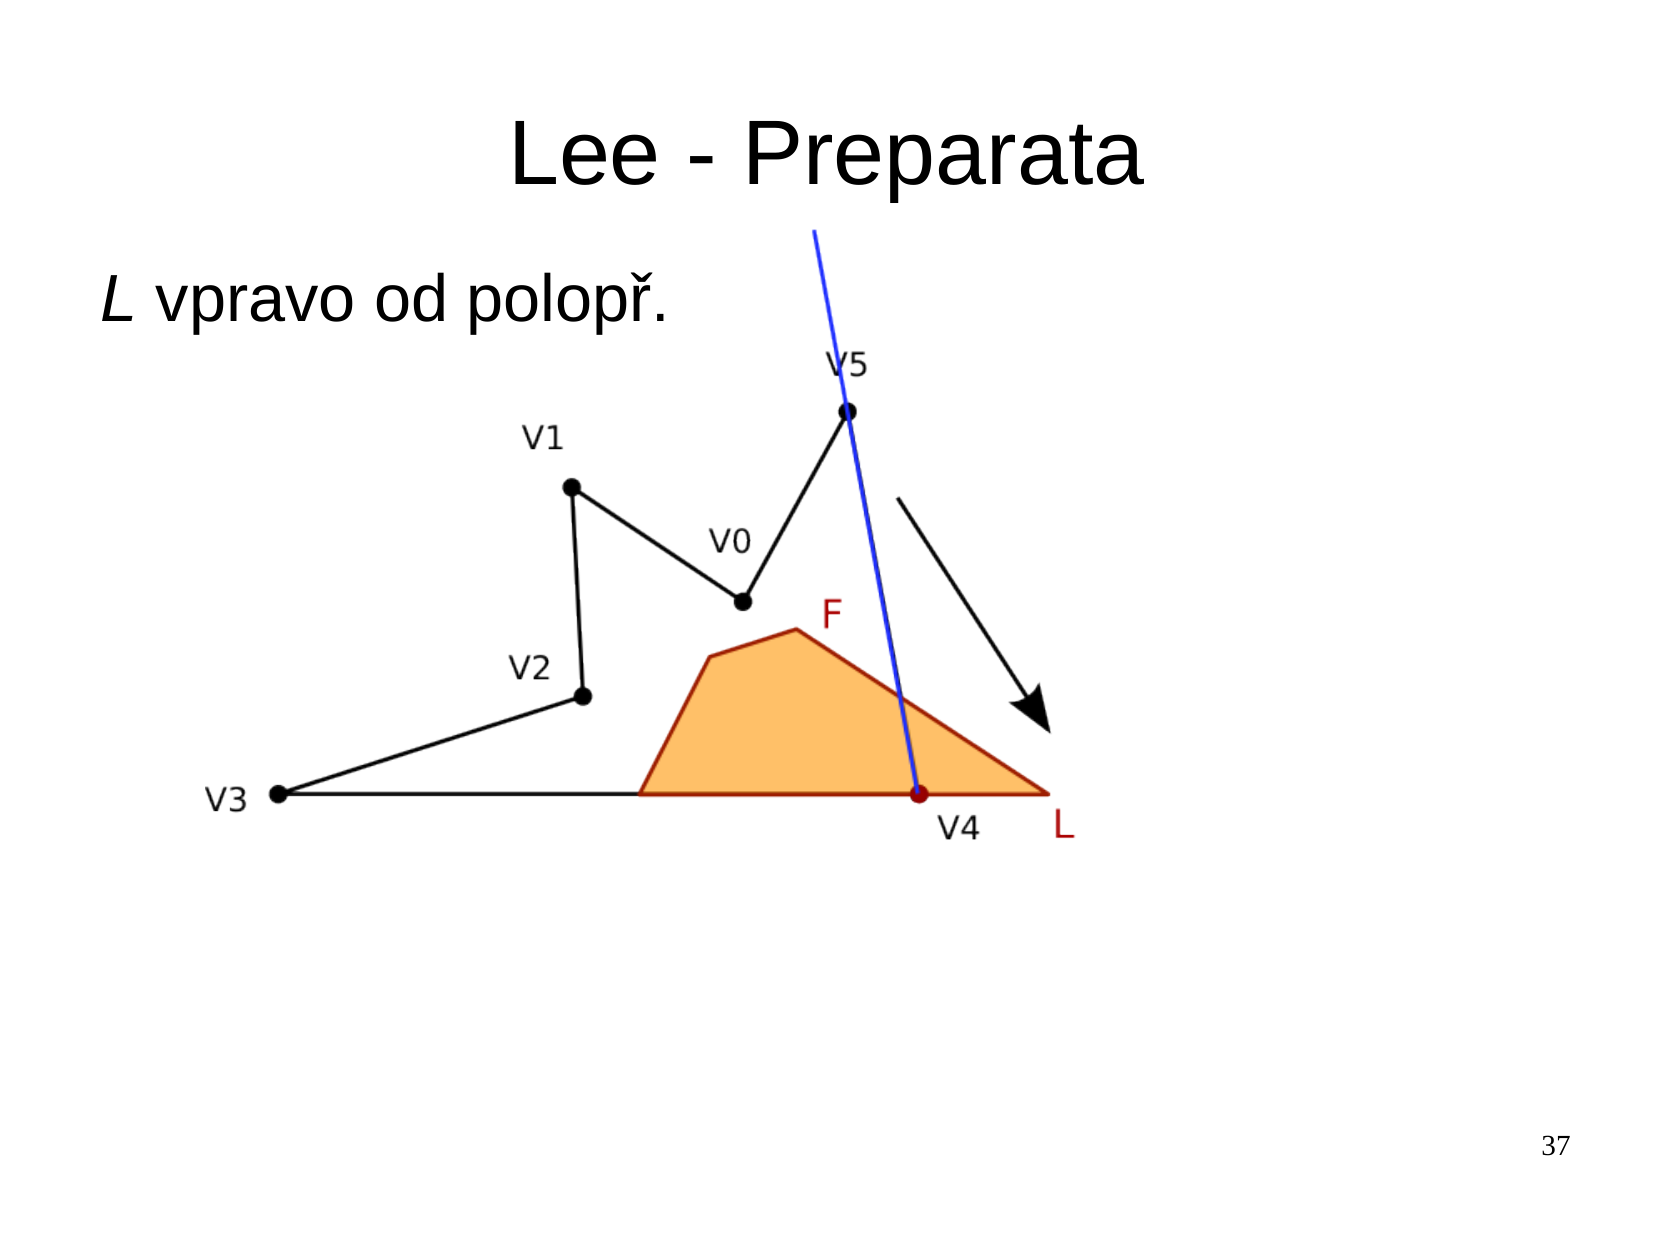

# Lee - Preparata
L vpravo od polopř.
37